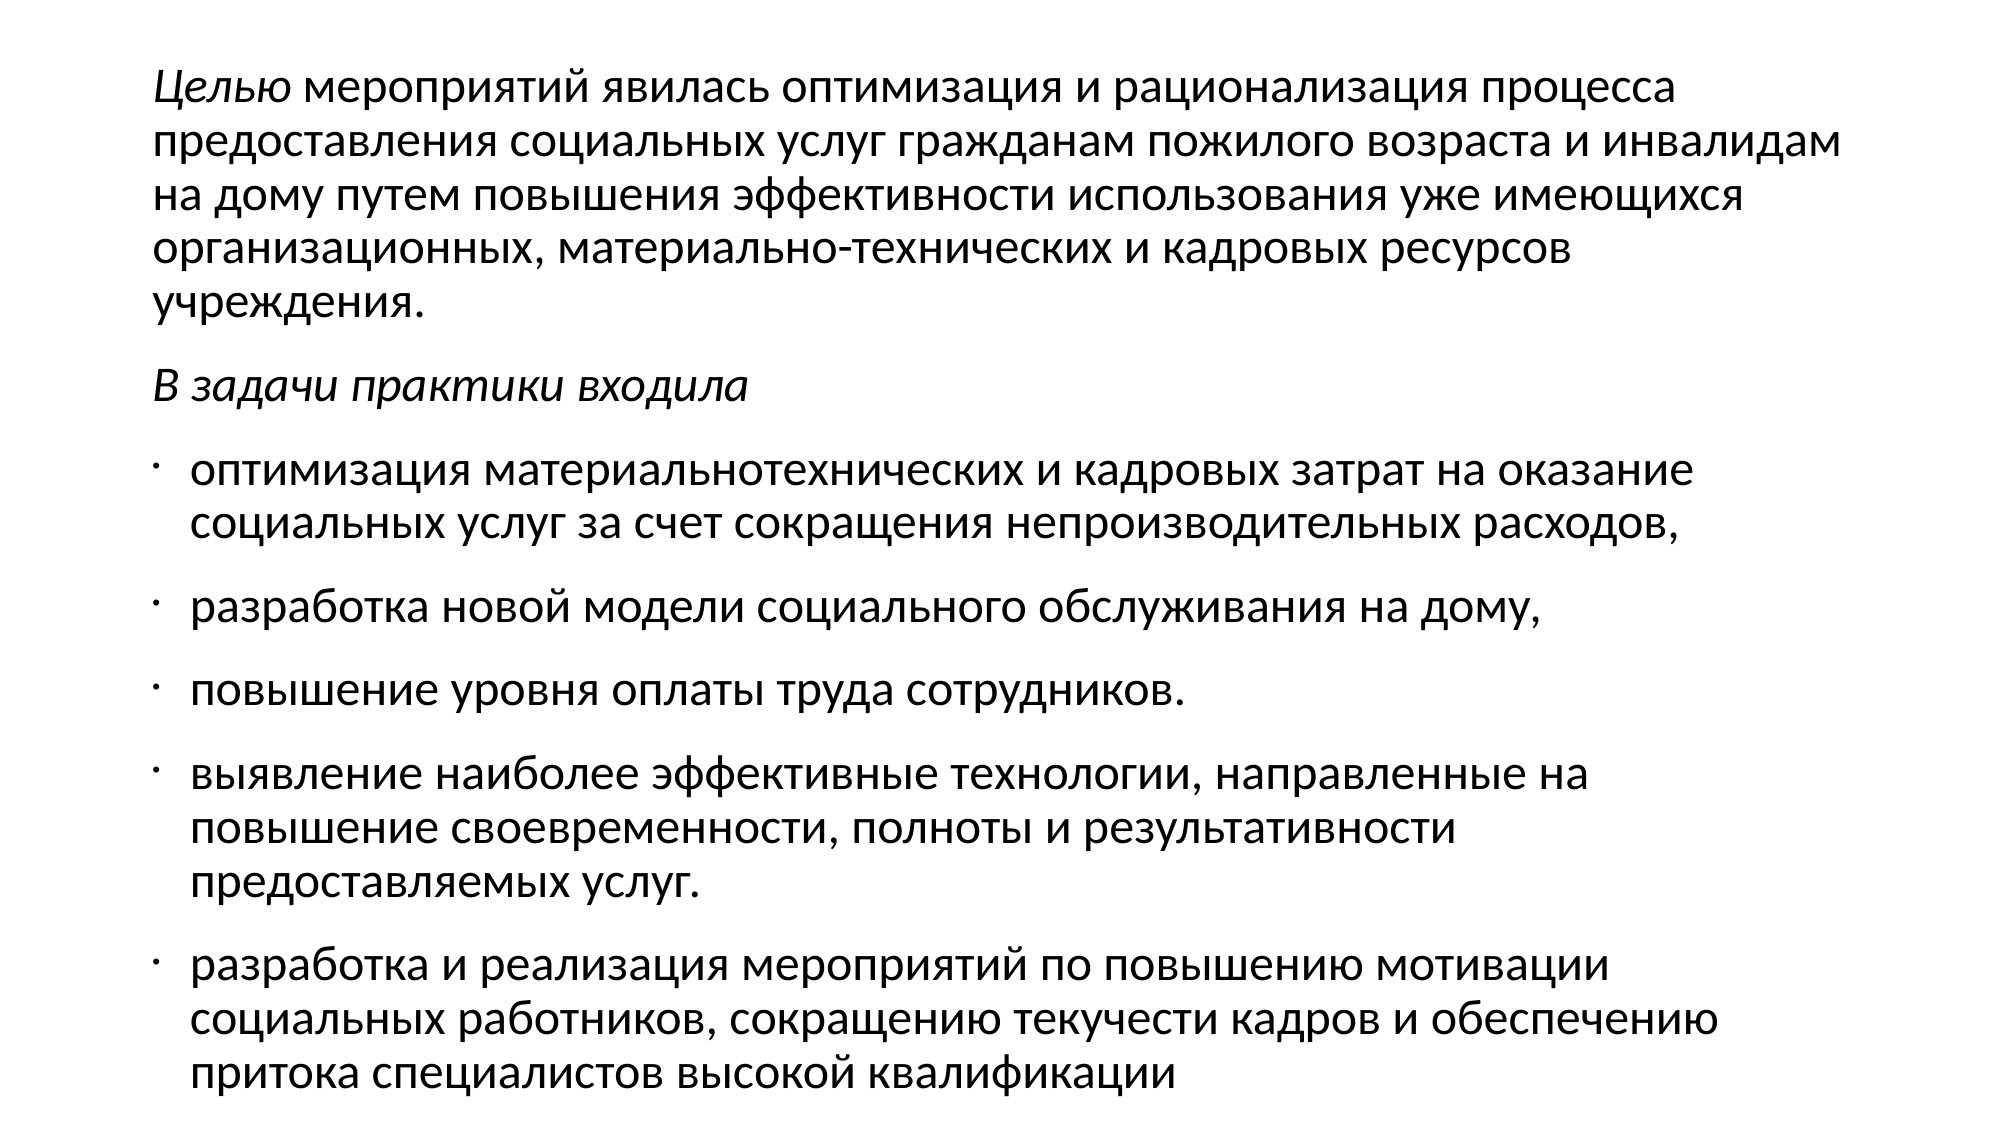

Целью мероприятий явилась оптимизация и рационализация процесса предоставления социальных услуг гражданам пожилого возраста и инвалидам на дому путем повышения эффективности использования уже имеющихся организационных, материально-технических и кадровых ресурсов учреждения.
В задачи практики входила
оптимизация материальнотехнических и кадровых затрат на оказание социальных услуг за счет сокращения непроизводительных расходов,
разработка новой модели социального обслуживания на дому,
повышение уровня оплаты труда сотрудников.
выявление наиболее эффективные технологии, направленные на повышение своевременности, полноты и результативности предоставляемых услуг.
разработка и реализация мероприятий по повышению мотивации социальных работников, сокращению текучести кадров и обеспечению притока специалистов высокой квалификации
#